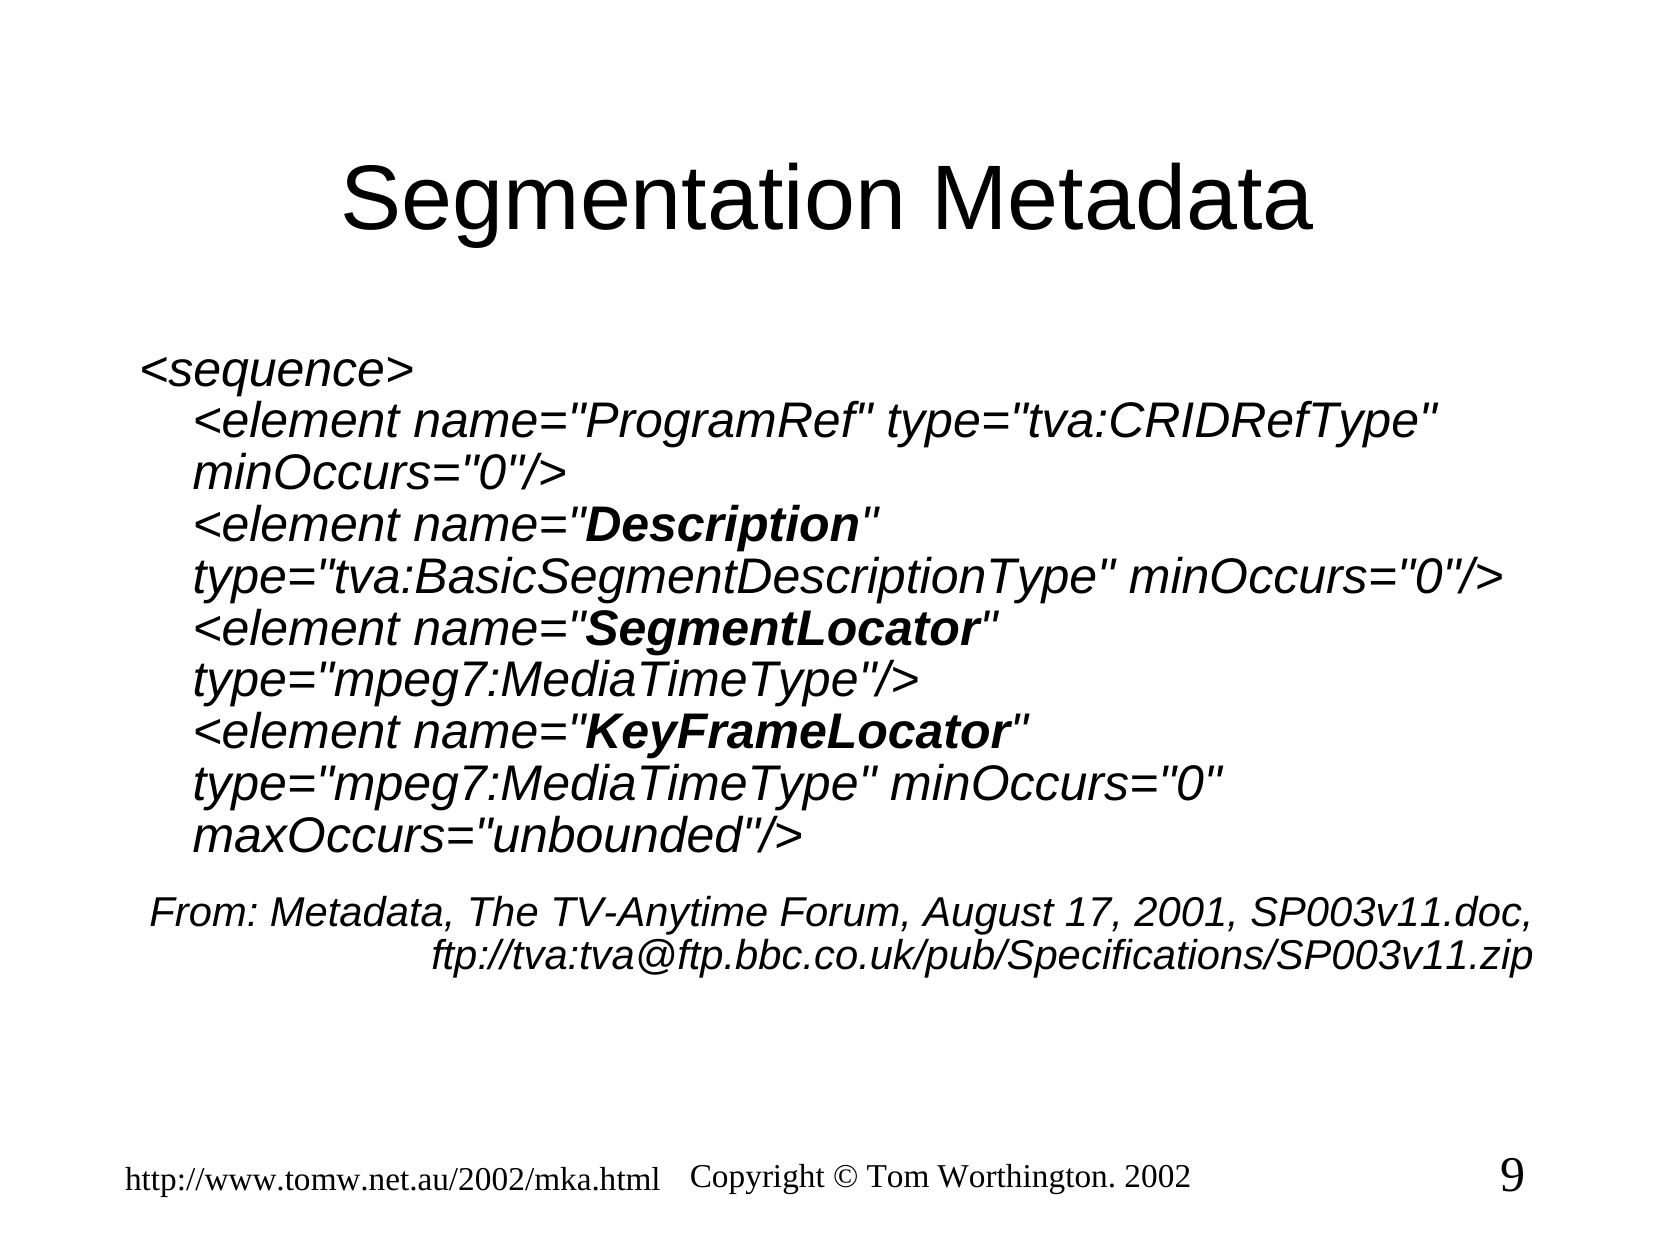

# Segmentation Metadata
<sequence>
<element name="ProgramRef" type="tva:CRIDRefType" minOccurs="0"/>
<element name="Description" type="tva:BasicSegmentDescriptionType" minOccurs="0"/>
<element name="SegmentLocator" type="mpeg7:MediaTimeType"/>
<element name="KeyFrameLocator" type="mpeg7:MediaTimeType" minOccurs="0" maxOccurs="unbounded"/>
From: Metadata, The TV-Anytime Forum, August 17, 2001, SP003v11.doc, ftp://tva:tva@ftp.bbc.co.uk/pub/Specifications/SP003v11.zip